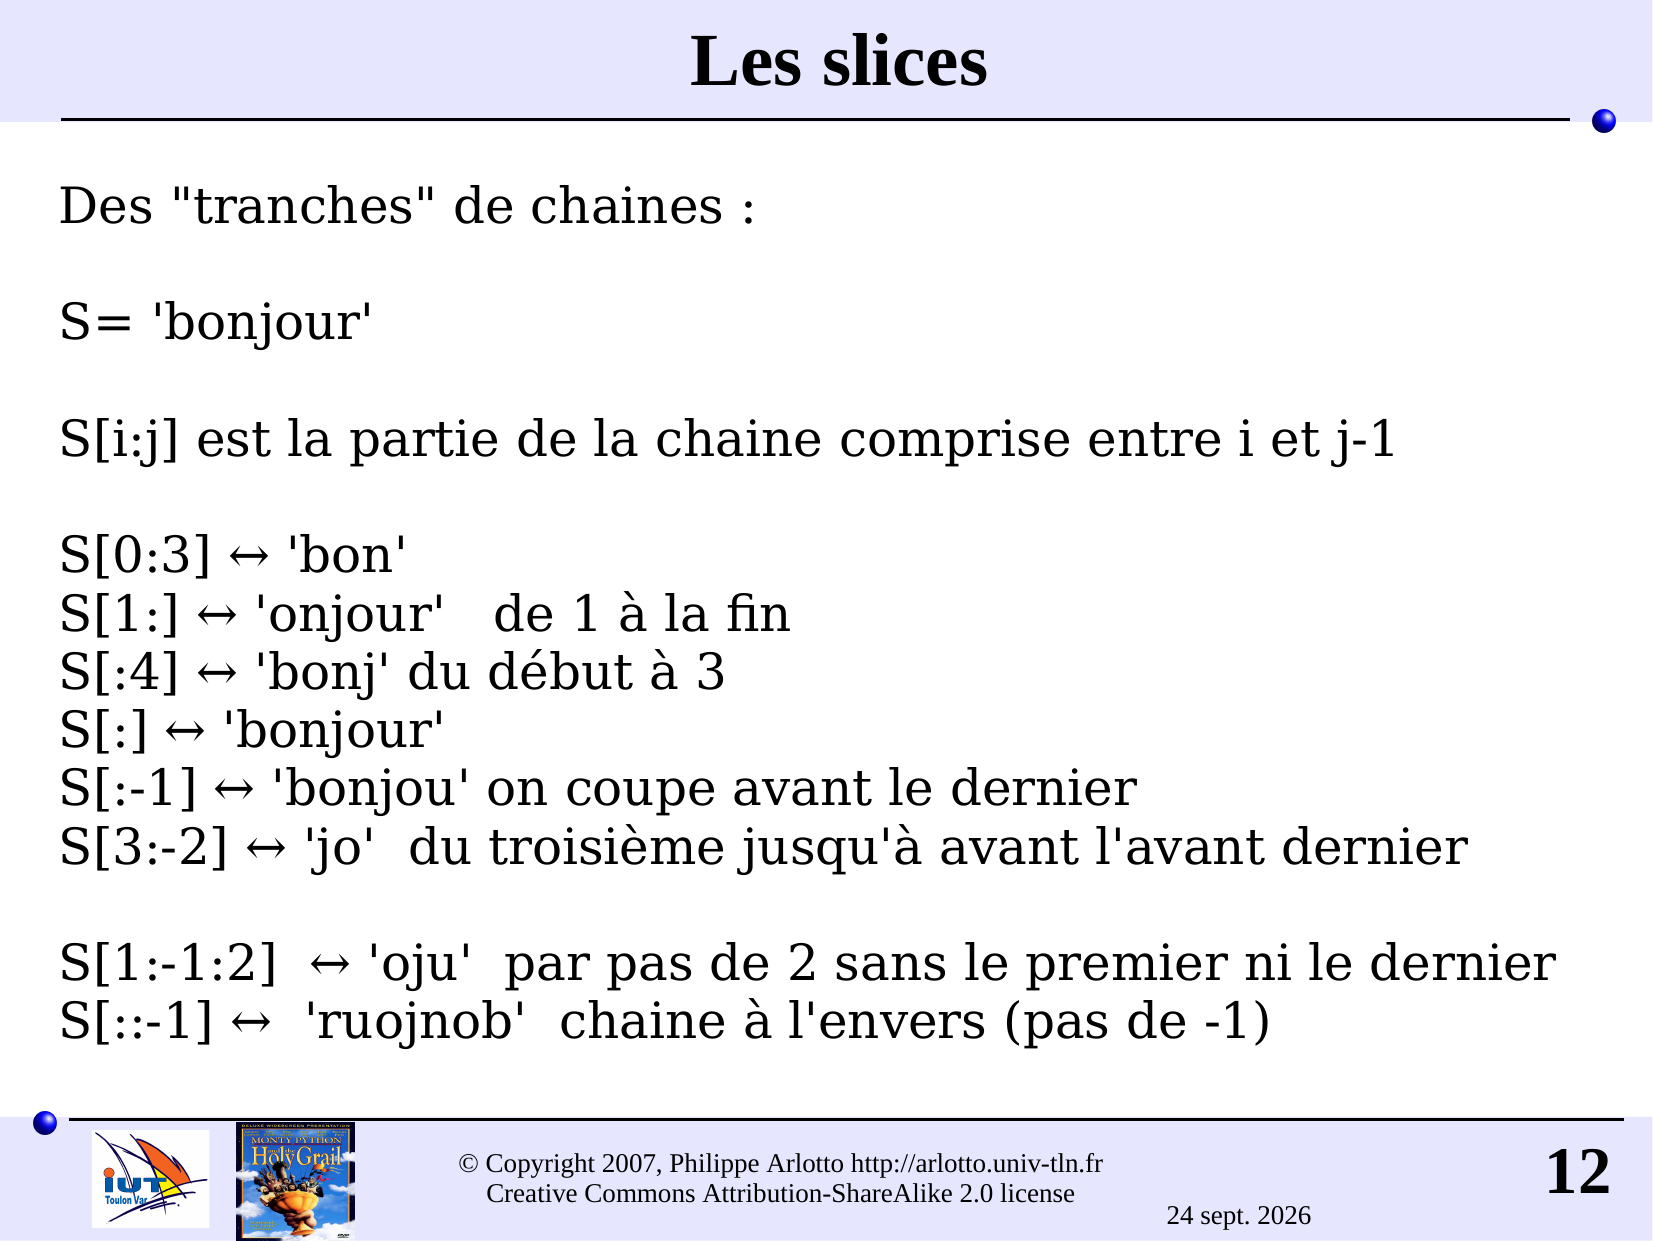

# Les slices
Des "tranches" de chaines :
S= 'bonjour'
S[i:j] est la partie de la chaine comprise entre i et j-1
S[0:3] ↔ 'bon'
S[1:] ↔ 'onjour' de 1 à la fin
S[:4] ↔ 'bonj' du début à 3
S[:] ↔ 'bonjour'
S[:-1] ↔ 'bonjou' on coupe avant le dernier
S[3:-2] ↔ 'jo' du troisième jusqu'à avant l'avant dernier
S[1:-1:2] ↔ 'oju' par pas de 2 sans le premier ni le dernier
S[::-1] ↔ 'ruojnob' chaine à l'envers (pas de -1)